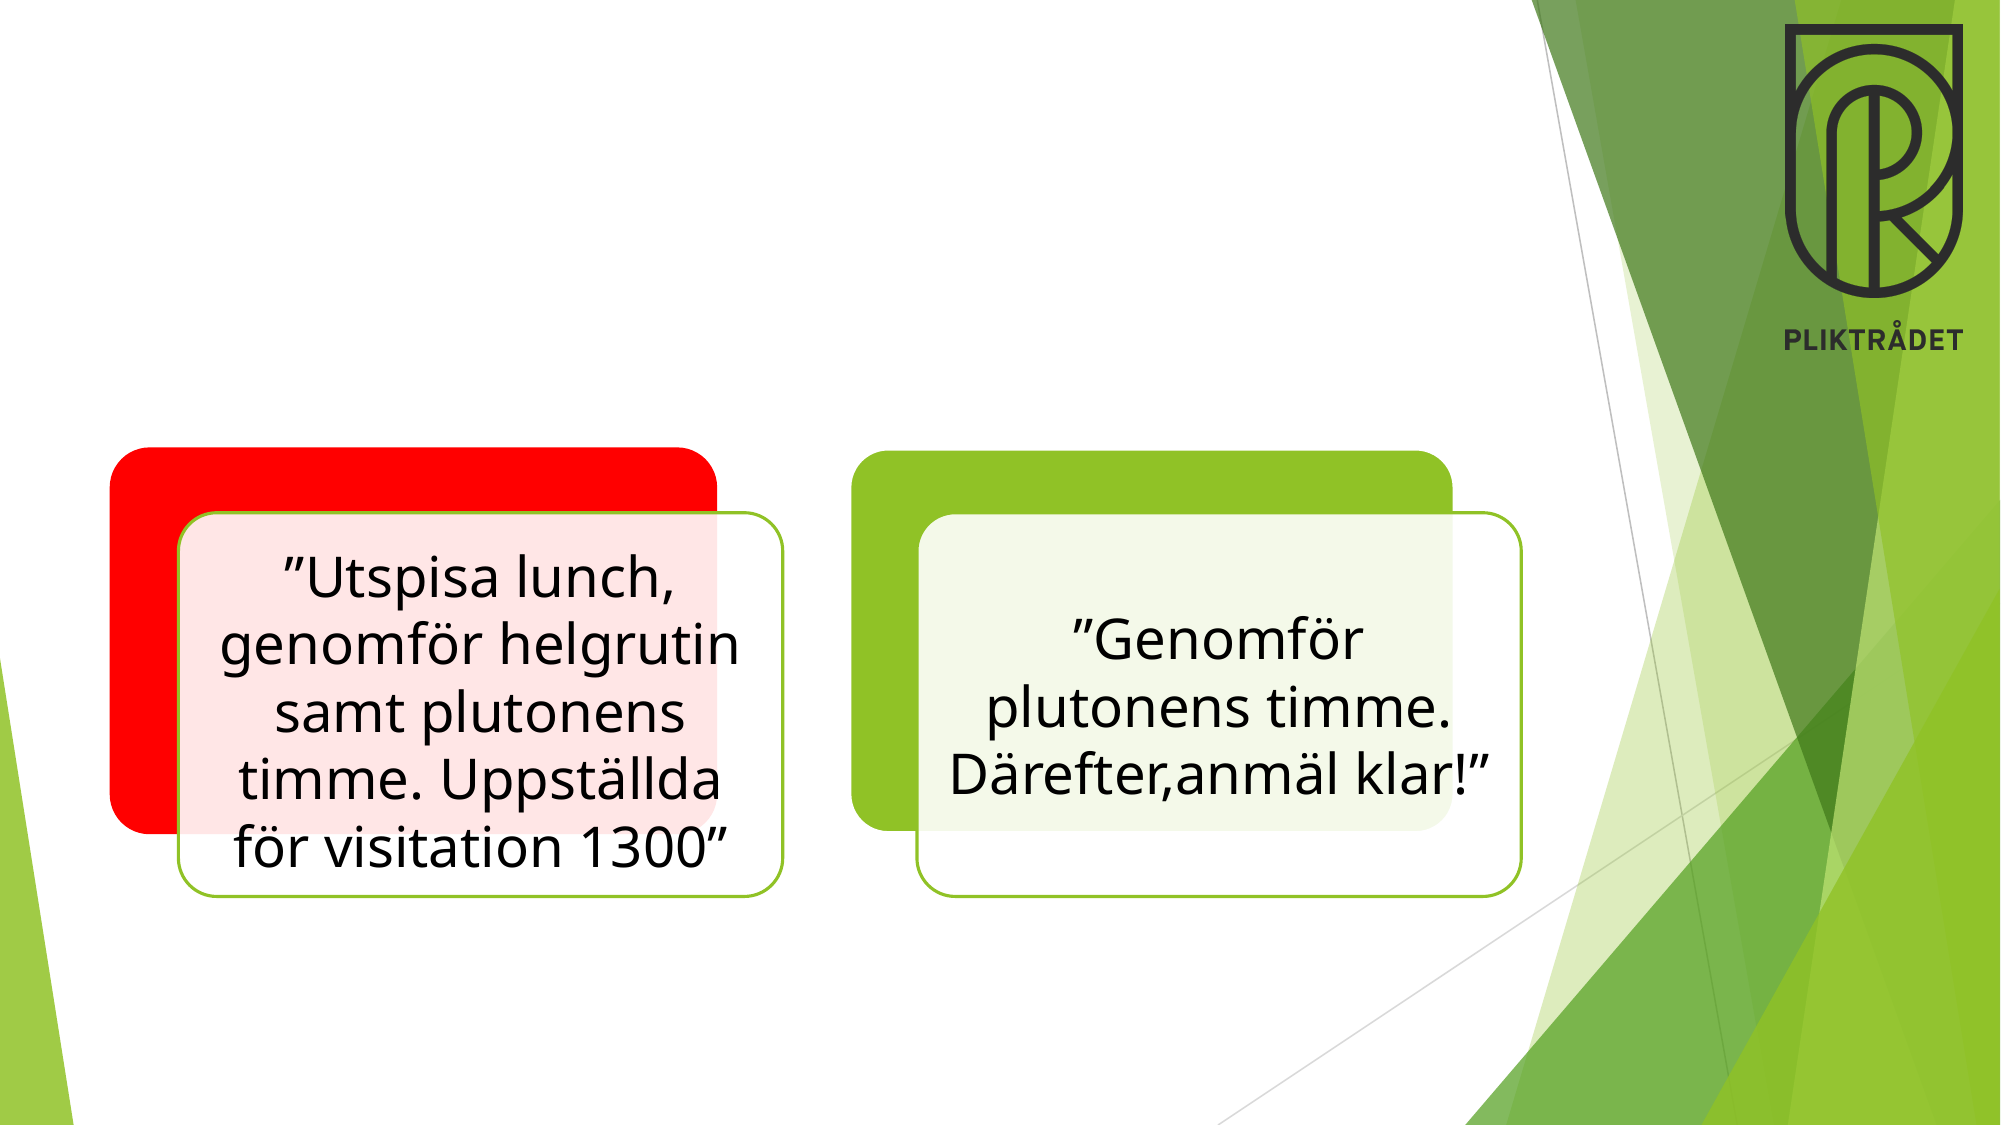

”Utspisa lunch, genomför helgrutin samt plutonens timme. Uppställda för visitation 1300”
”Genomför plutonens timme. Därefter,anmäl klar!”